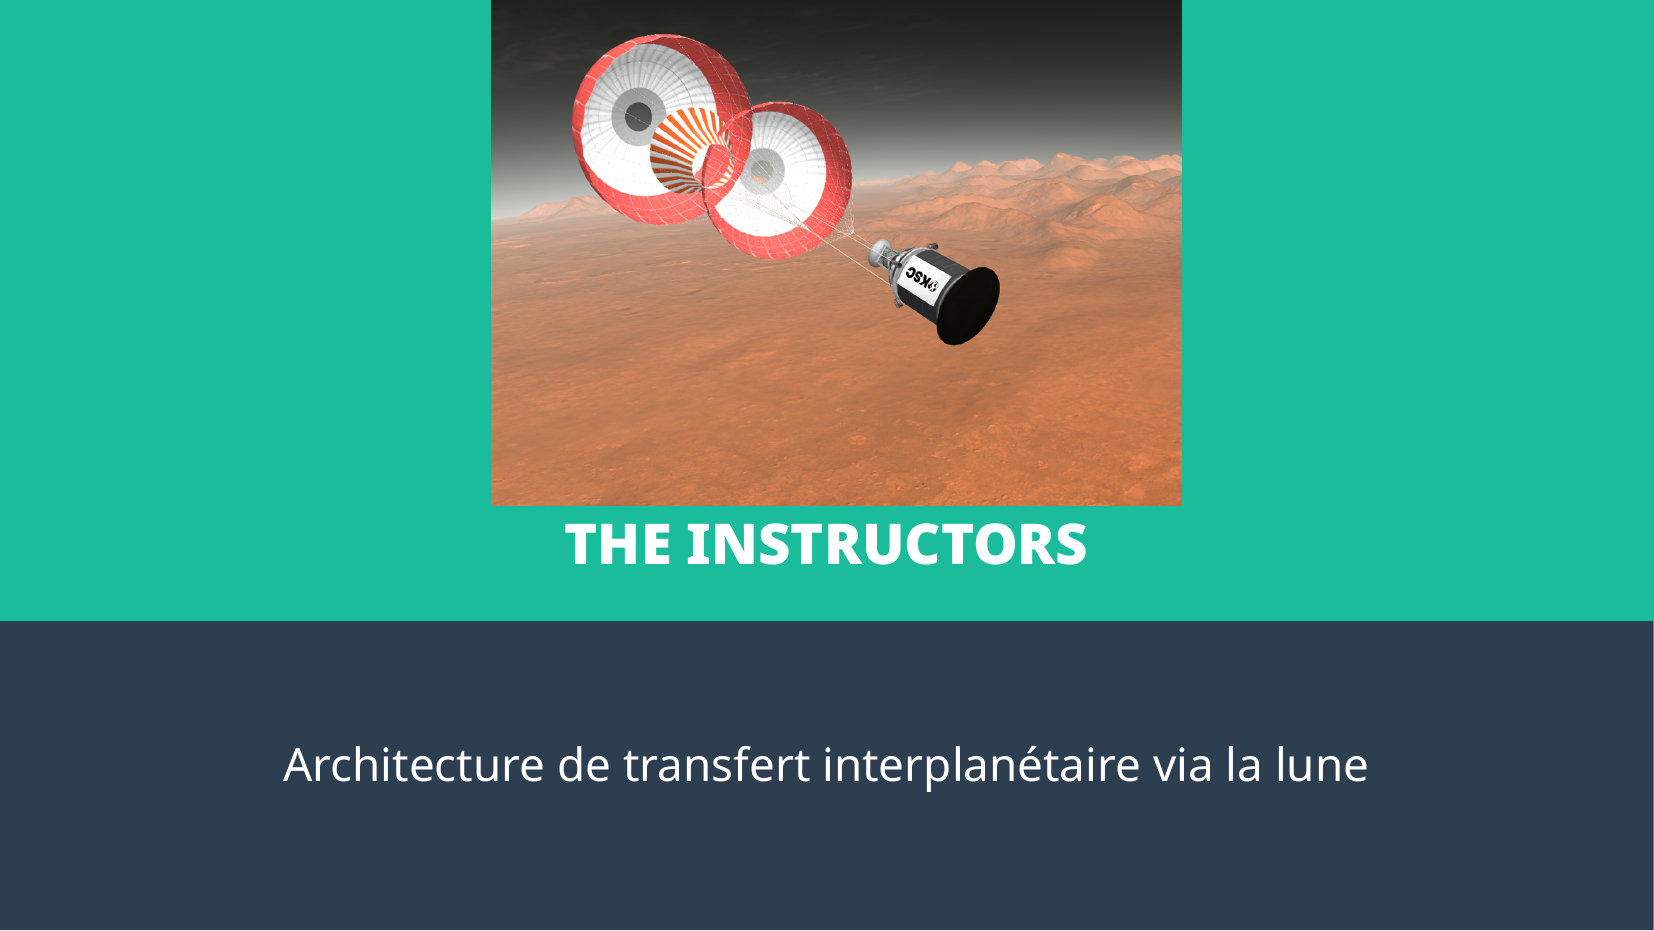

# THE INSTRUCTORS
Architecture de transfert interplanétaire via la lune